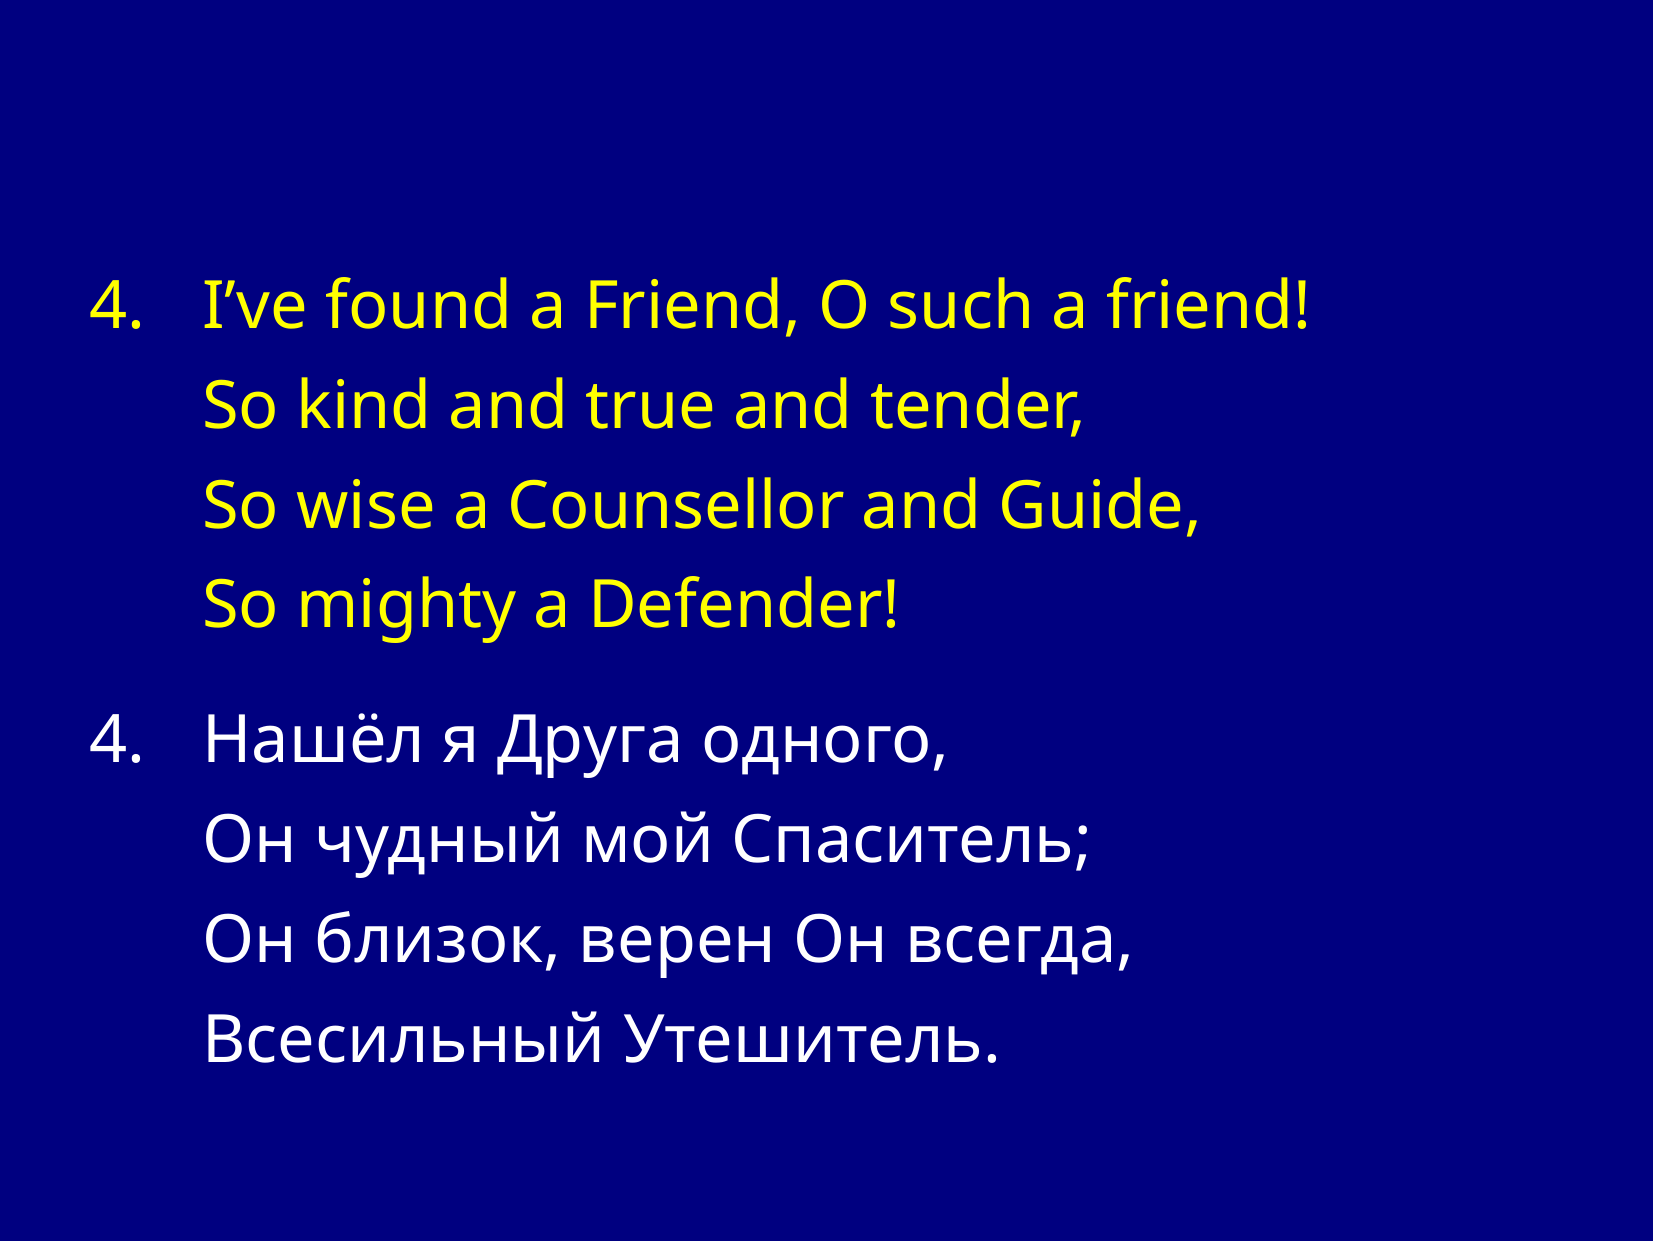

4.	I’ve found a Friend, O such a friend!
	So kind and true and tender,
	So wise a Counsellor and Guide,
	So mighty a Defender!
4.	Нашёл я Друга одного,
	Он чудный мой Спаситель;
	Он близок, верен Он всегда,
	Всесильный Утешитель.